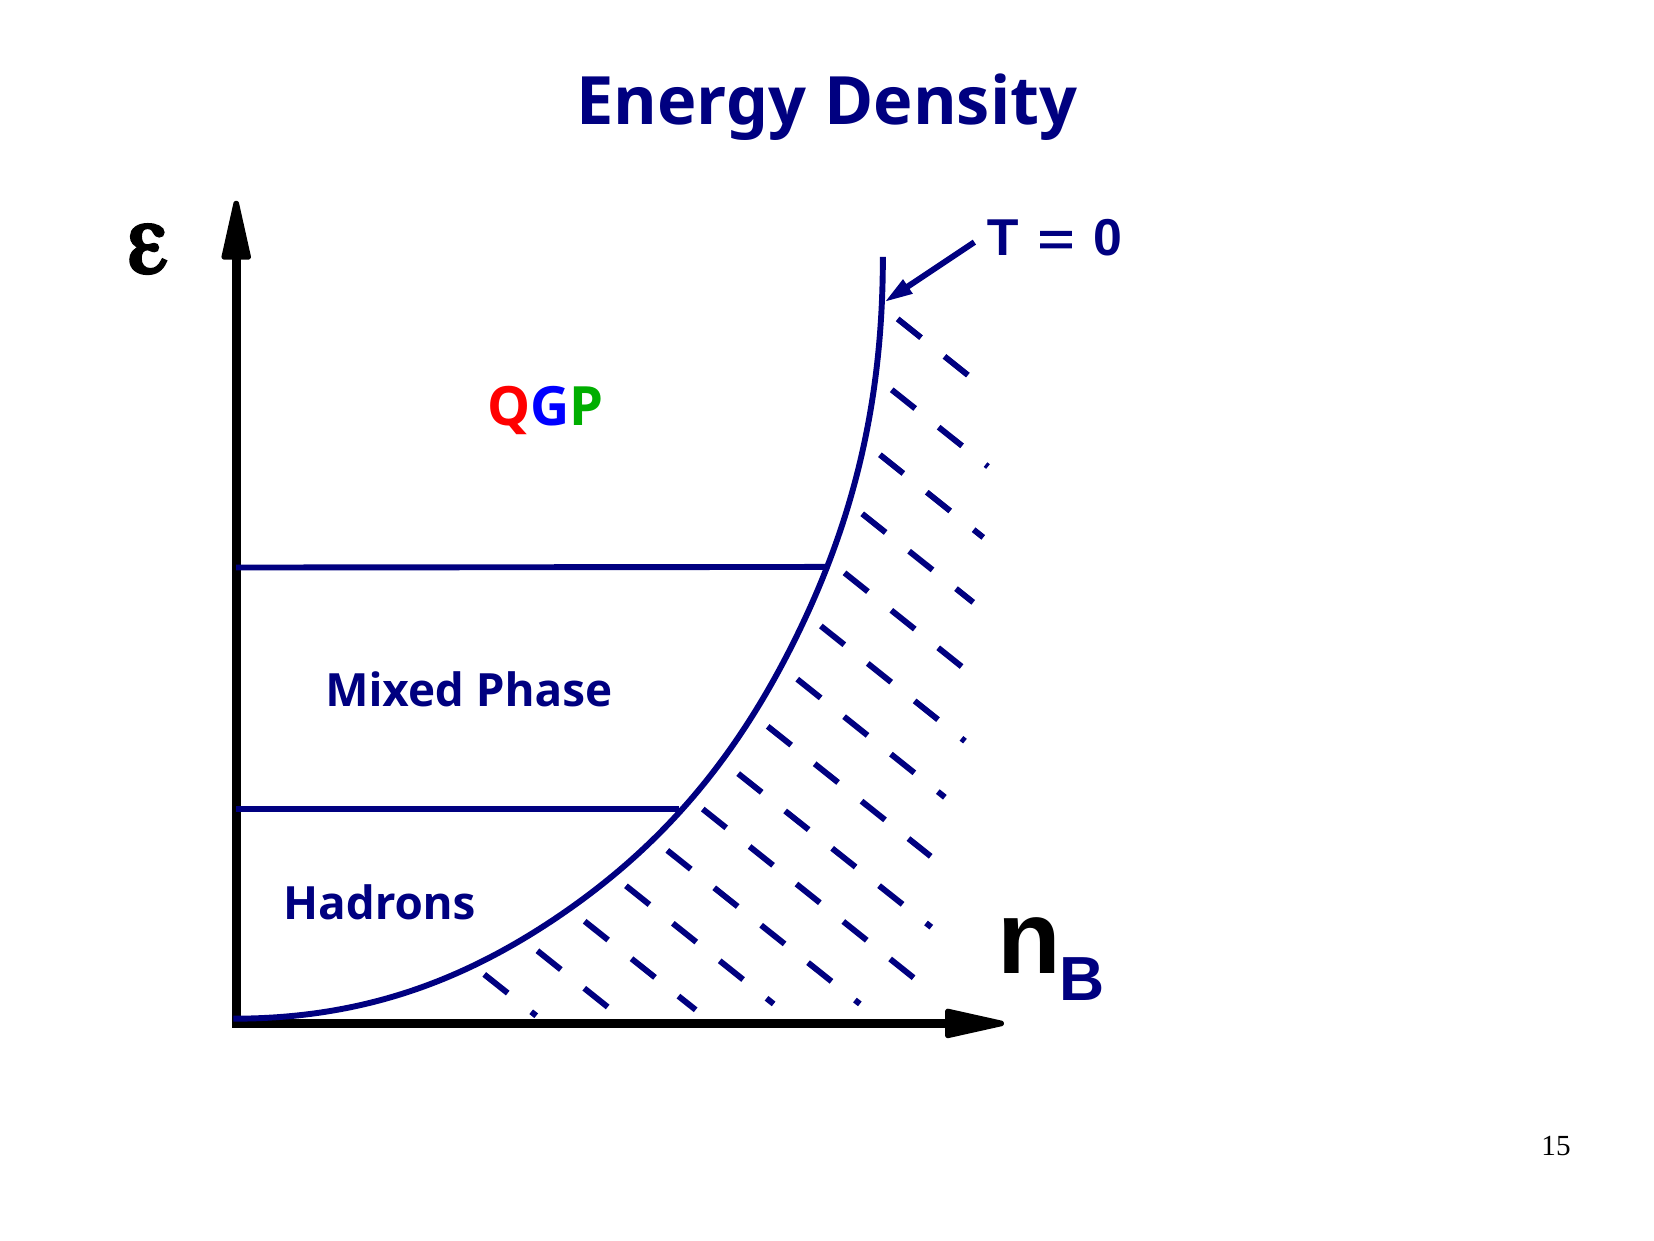

# Energy Density
QGP
Mixed Phase
Hadrons
15